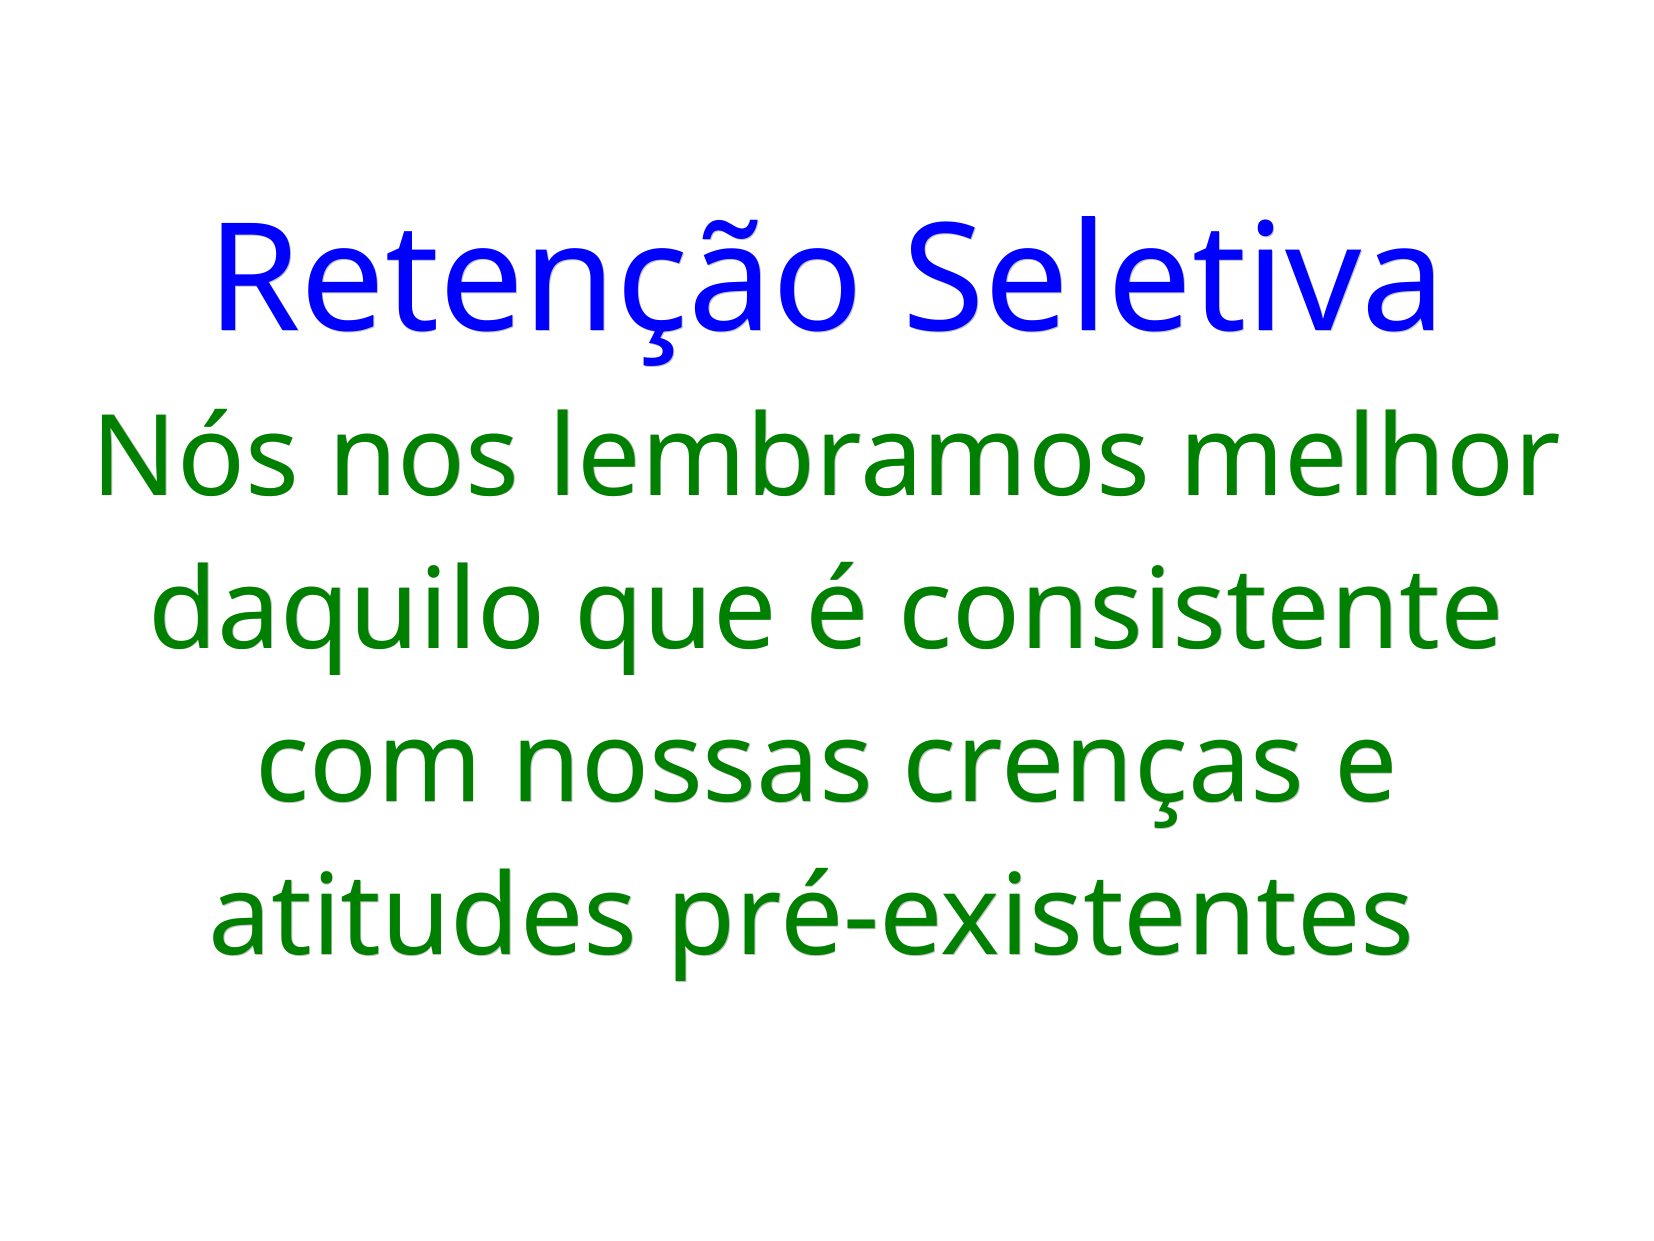

# Retenção Seletiva Nós nos lembramos melhor daquilo que é consistente com nossas crenças e atitudes pré-existentes